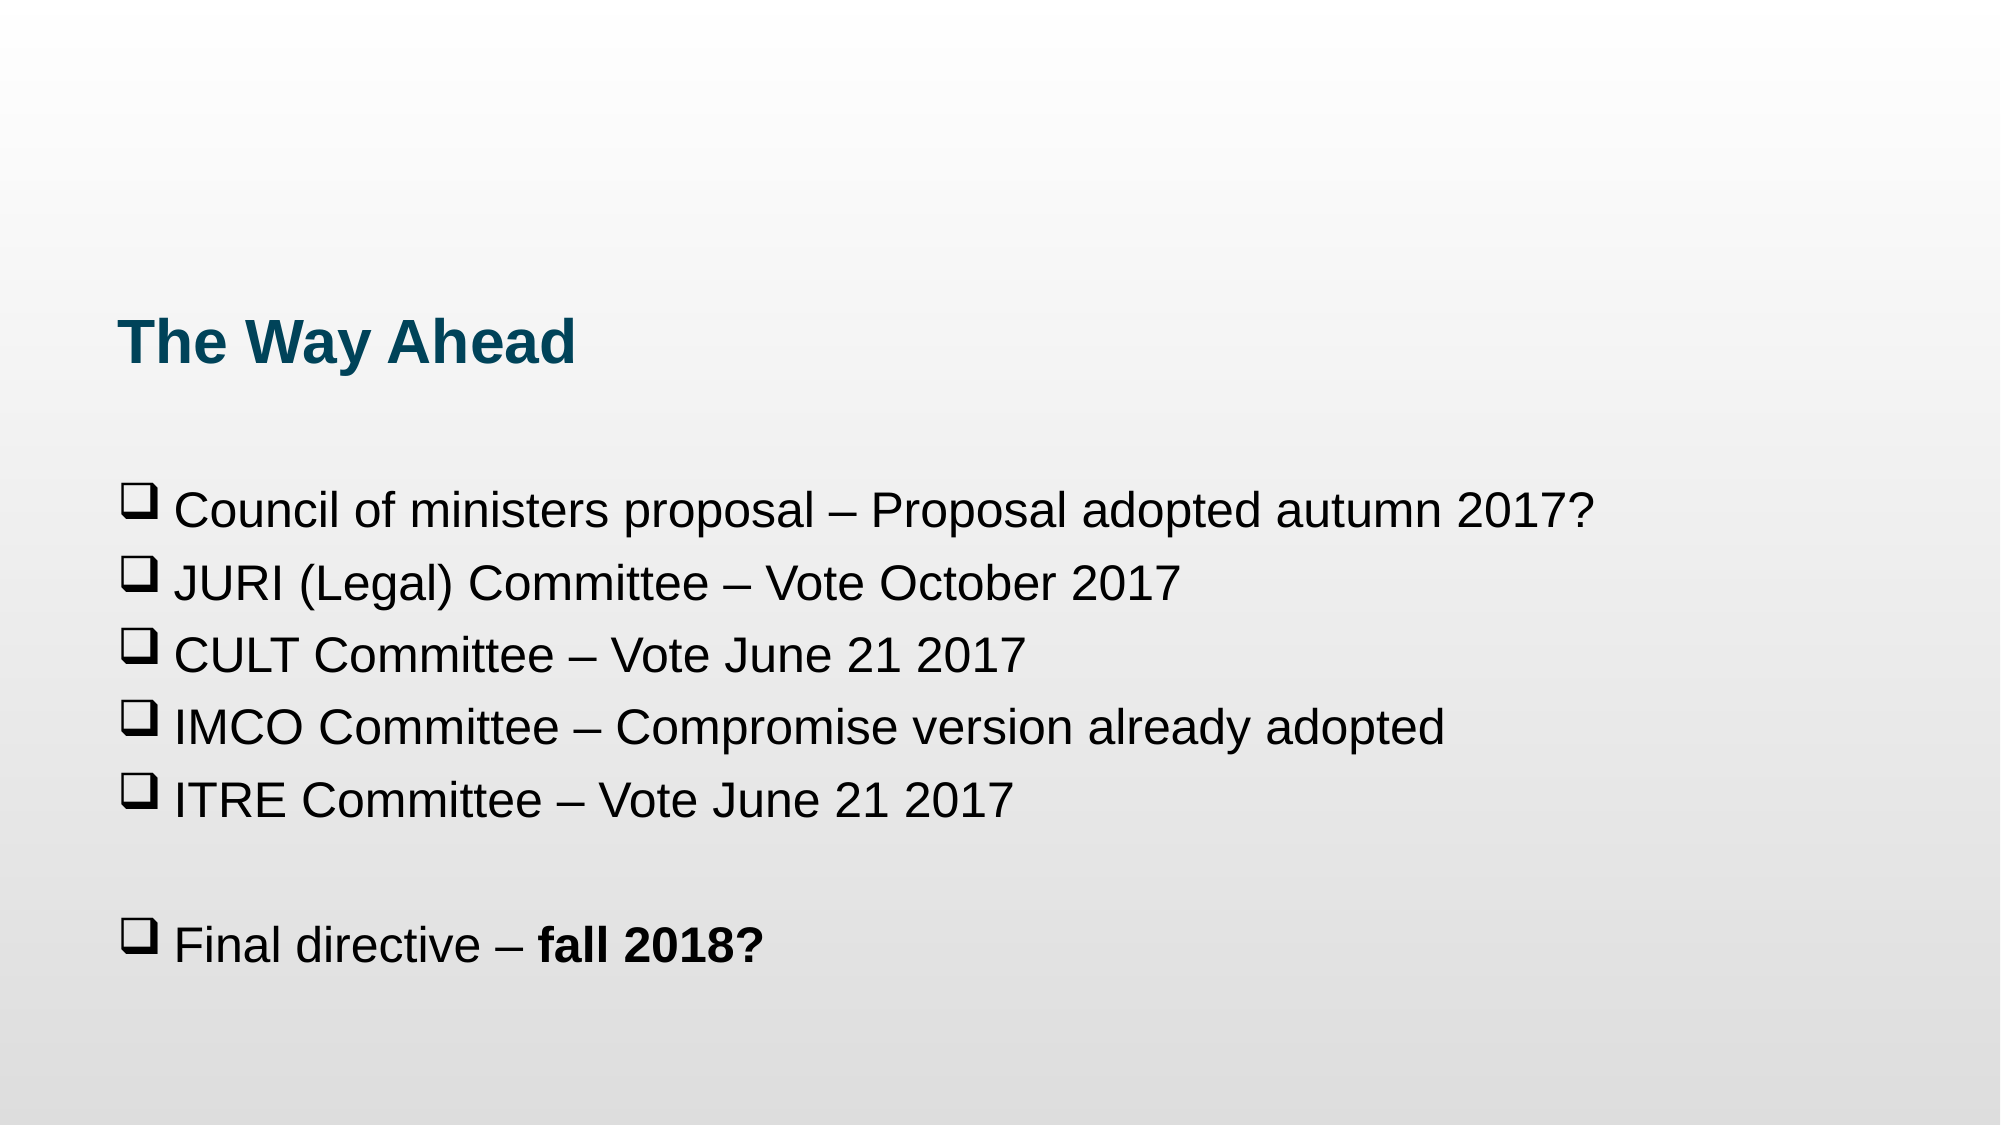

# The Way Ahead
Council of ministers proposal – Proposal adopted autumn 2017?
JURI (Legal) Committee – Vote October 2017
CULT Committee – Vote June 21 2017
IMCO Committee – Compromise version already adopted
ITRE Committee – Vote June 21 2017
Final directive – fall 2018?